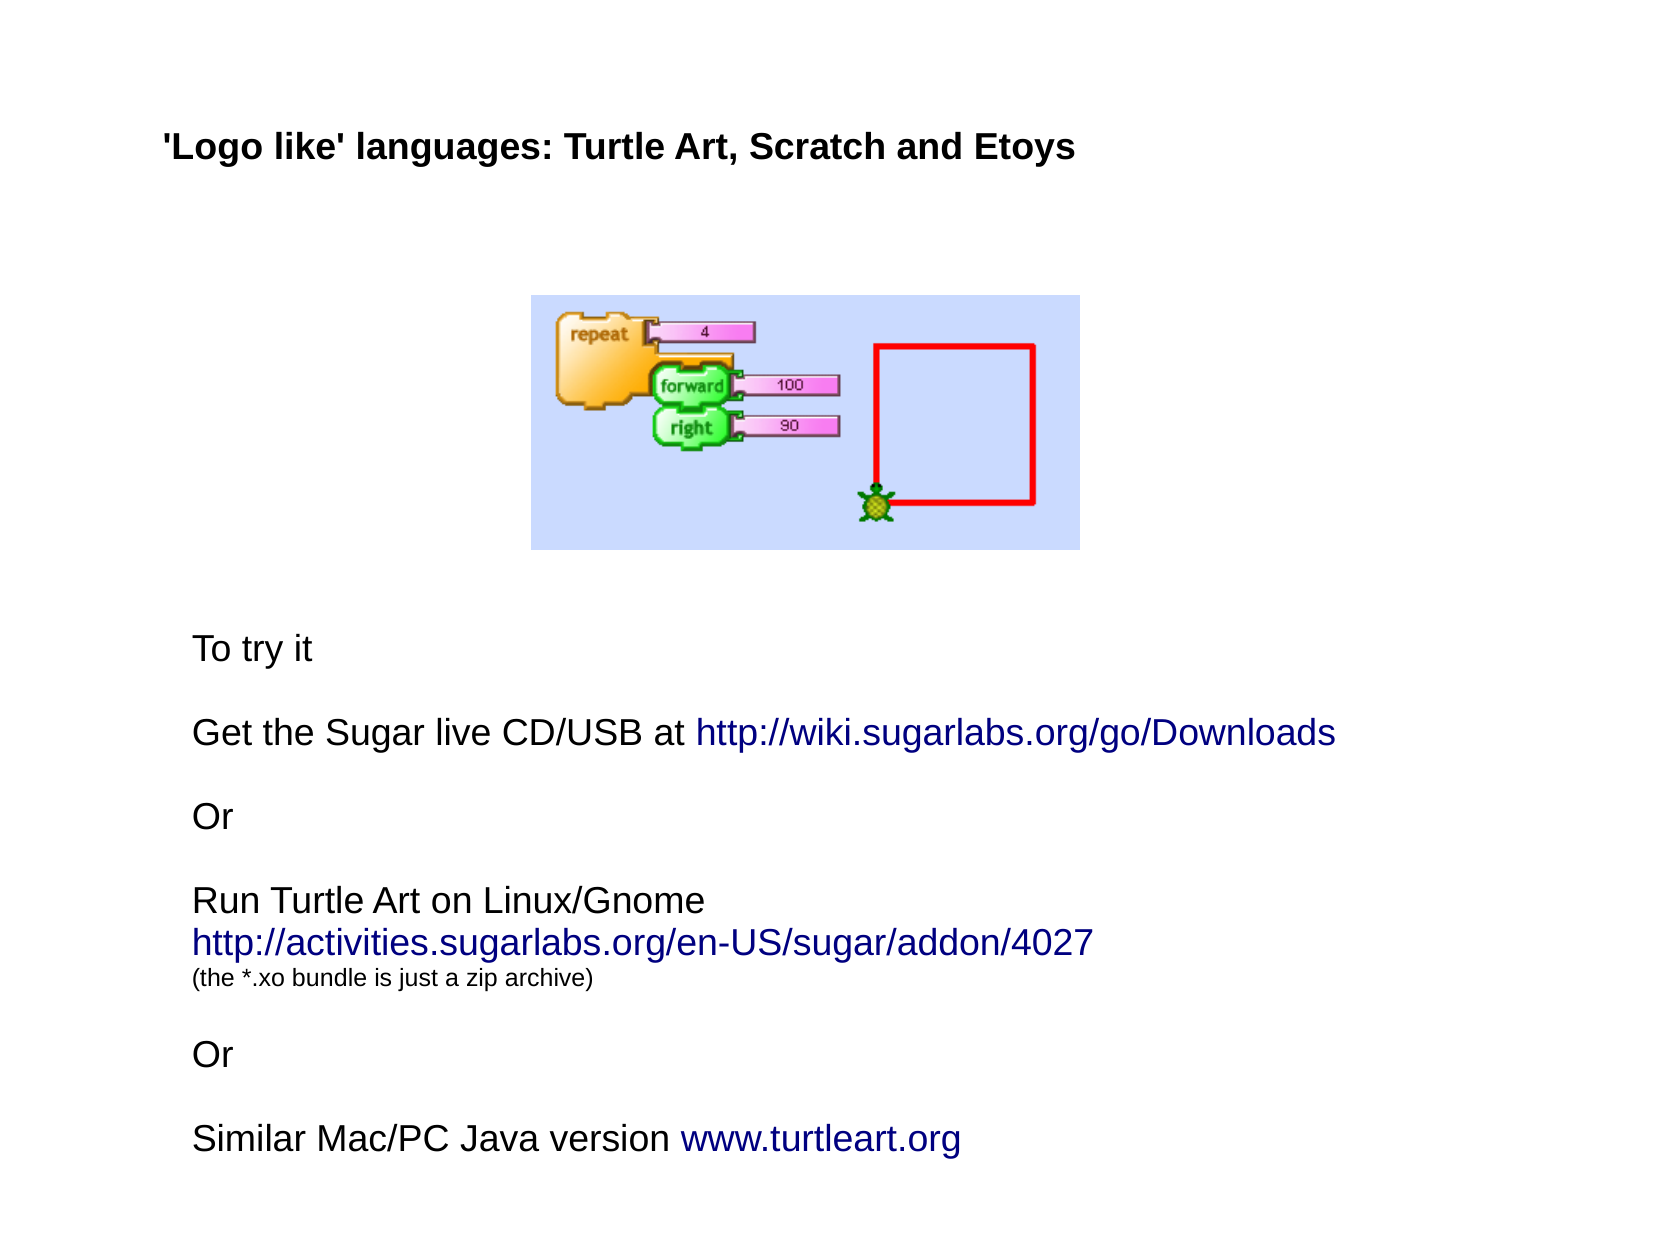

'Logo like' languages: Turtle Art, Scratch and Etoys
To try it
Get the Sugar live CD/USB at http://wiki.sugarlabs.org/go/Downloads
Or
Run Turtle Art on Linux/Gnome http://activities.sugarlabs.org/en-US/sugar/addon/4027
(the *.xo bundle is just a zip archive)
Or
Similar Mac/PC Java version www.turtleart.org